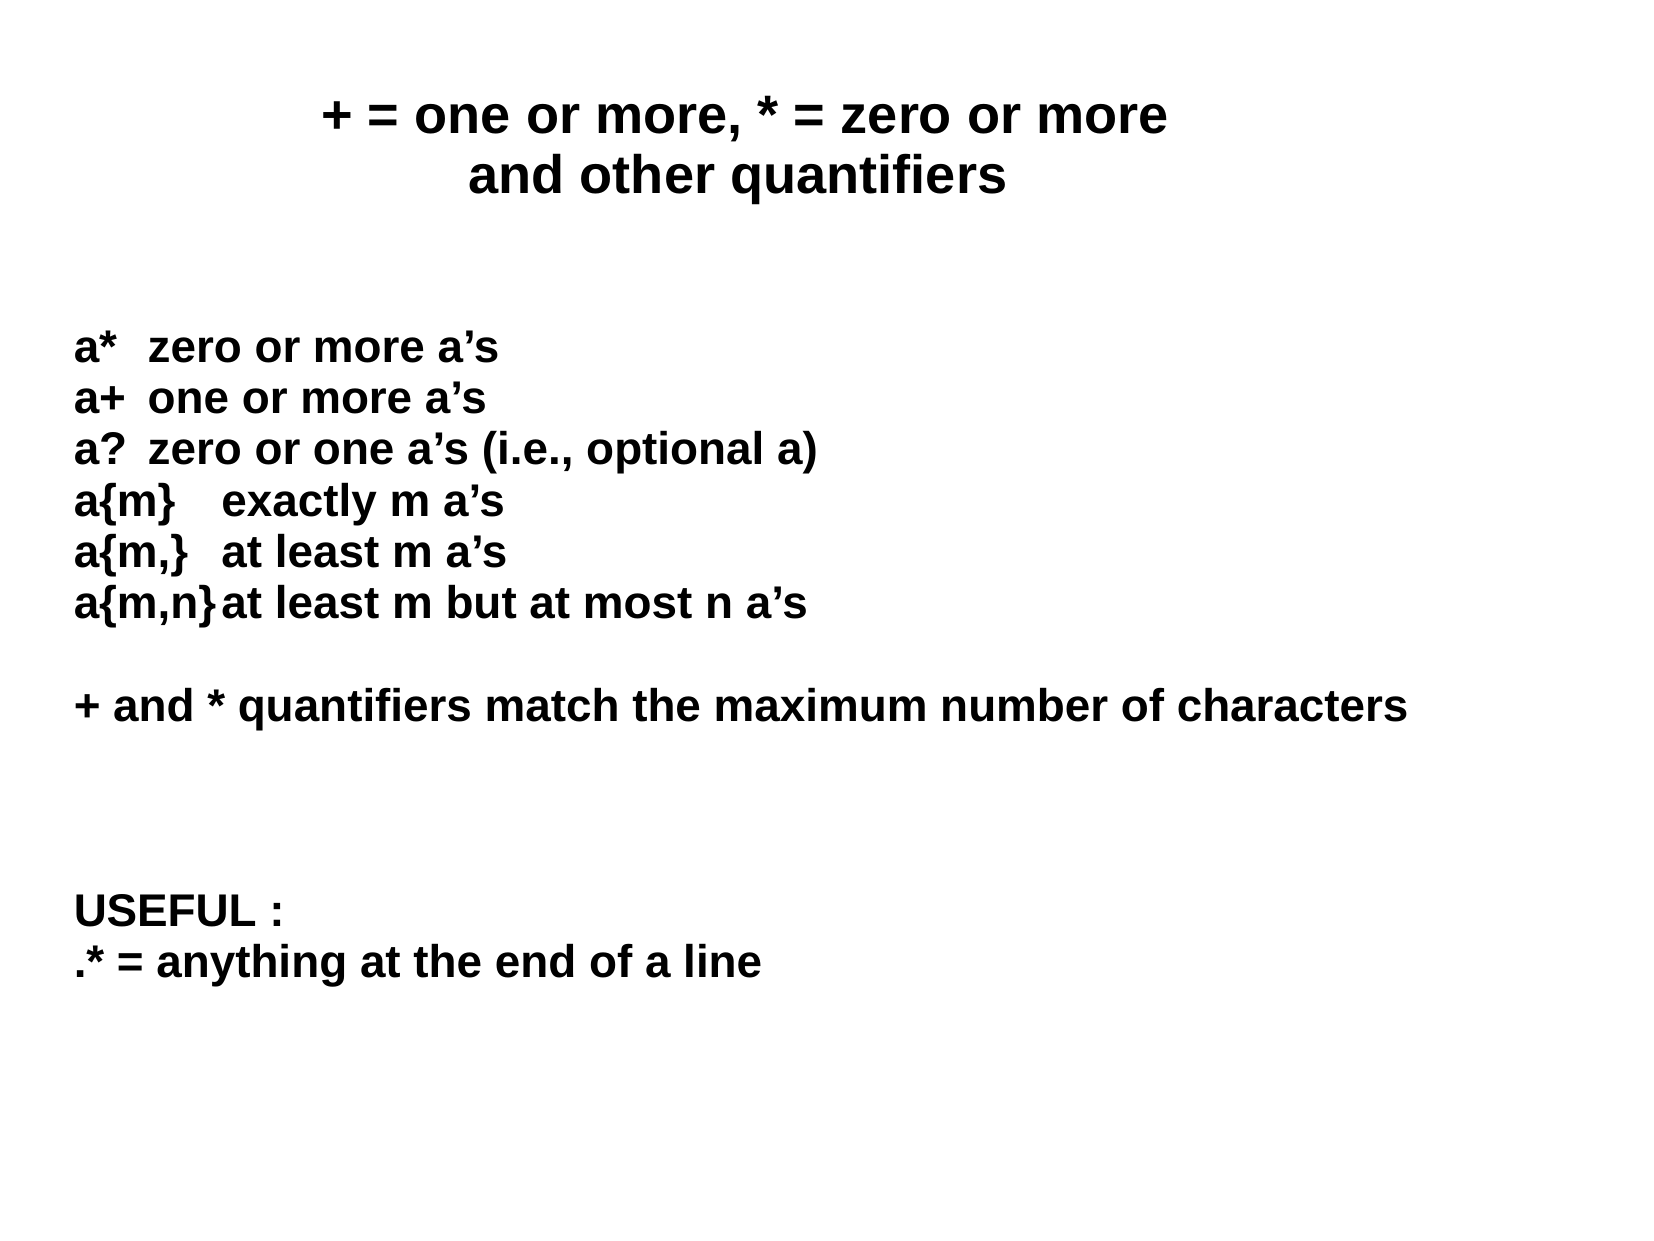

+ = one or more, * = zero or more
and other quantifiers
a*	zero or more a’s
a+	one or more a’s
a?	zero or one a’s (i.e., optional a)
a{m}	exactly m a’s
a{m,}	at least m a’s
a{m,n}	at least m but at most n a’s
+ and * quantifiers match the maximum number of characters
USEFUL :
.* = anything at the end of a line